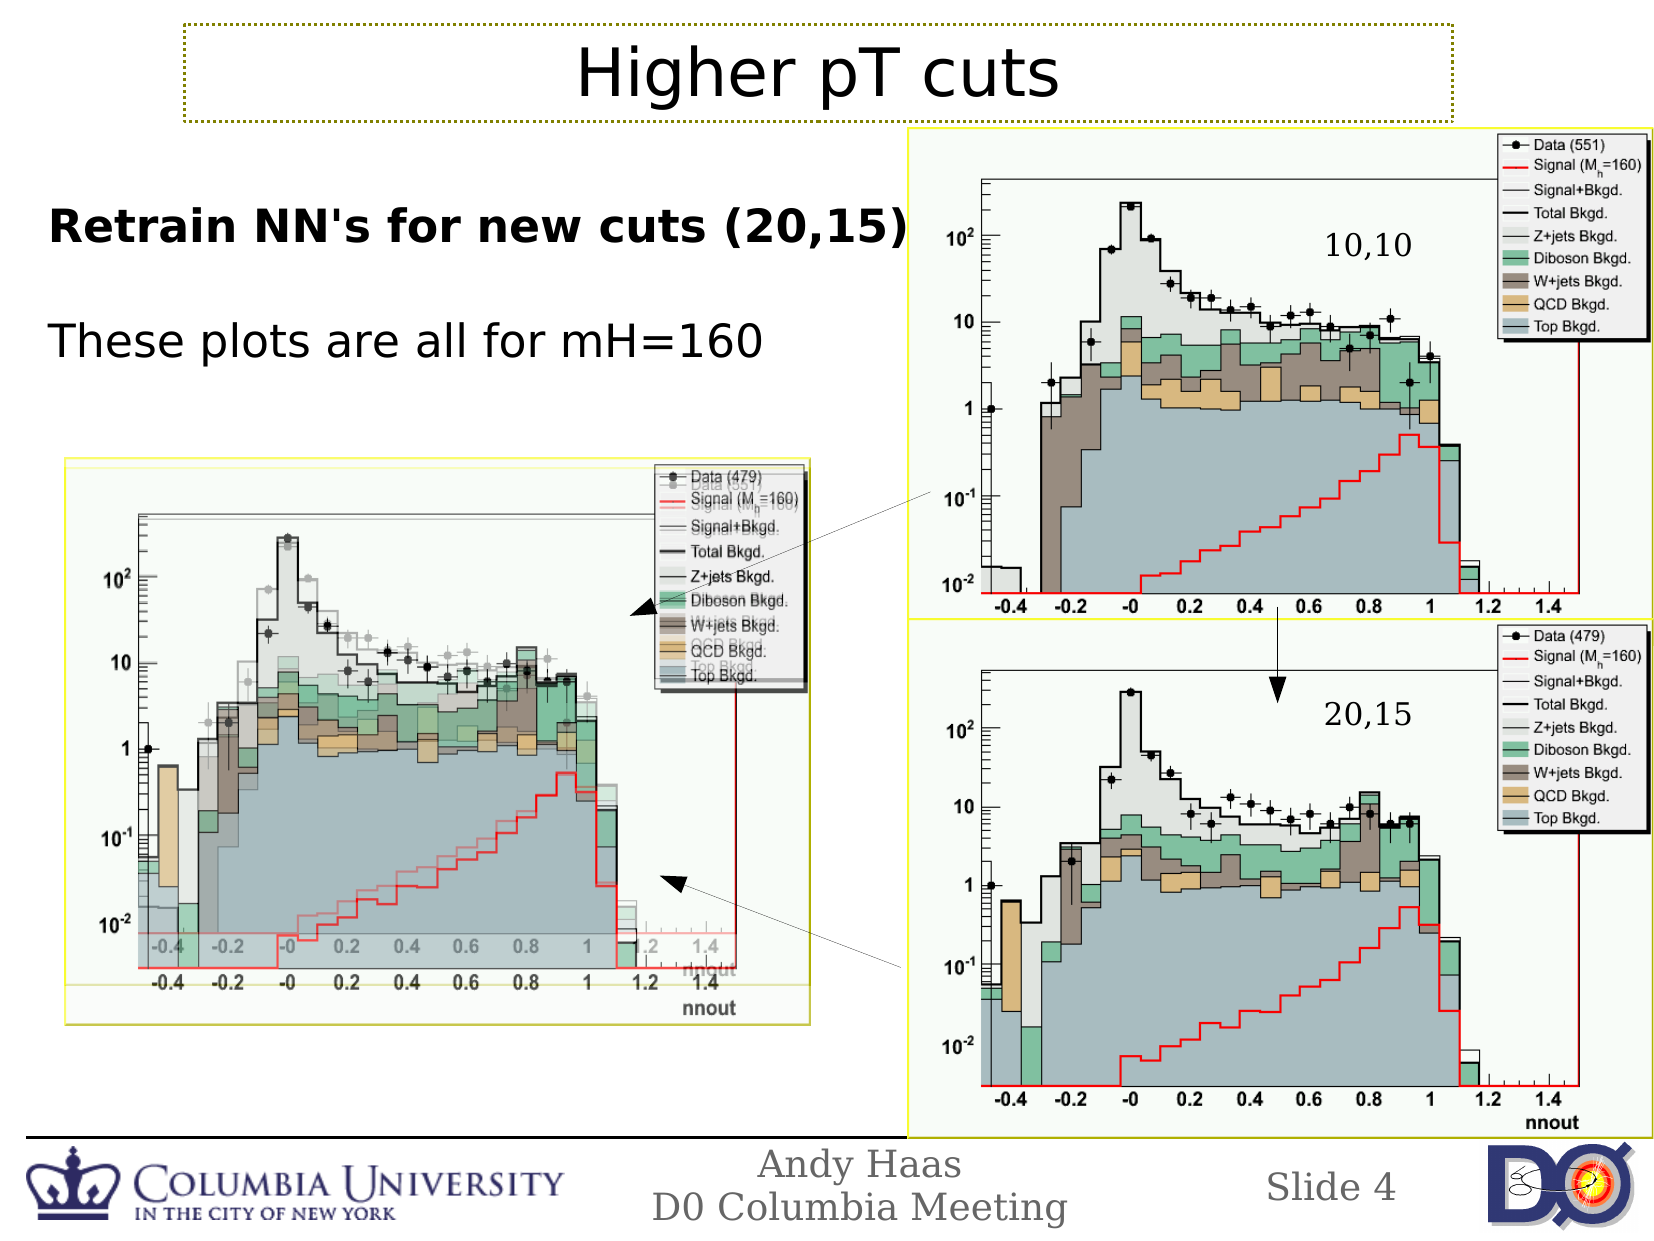

# Higher pT cuts
Retrain NN's for new cuts (20,15)
These plots are all for mH=160
10,10
20,15